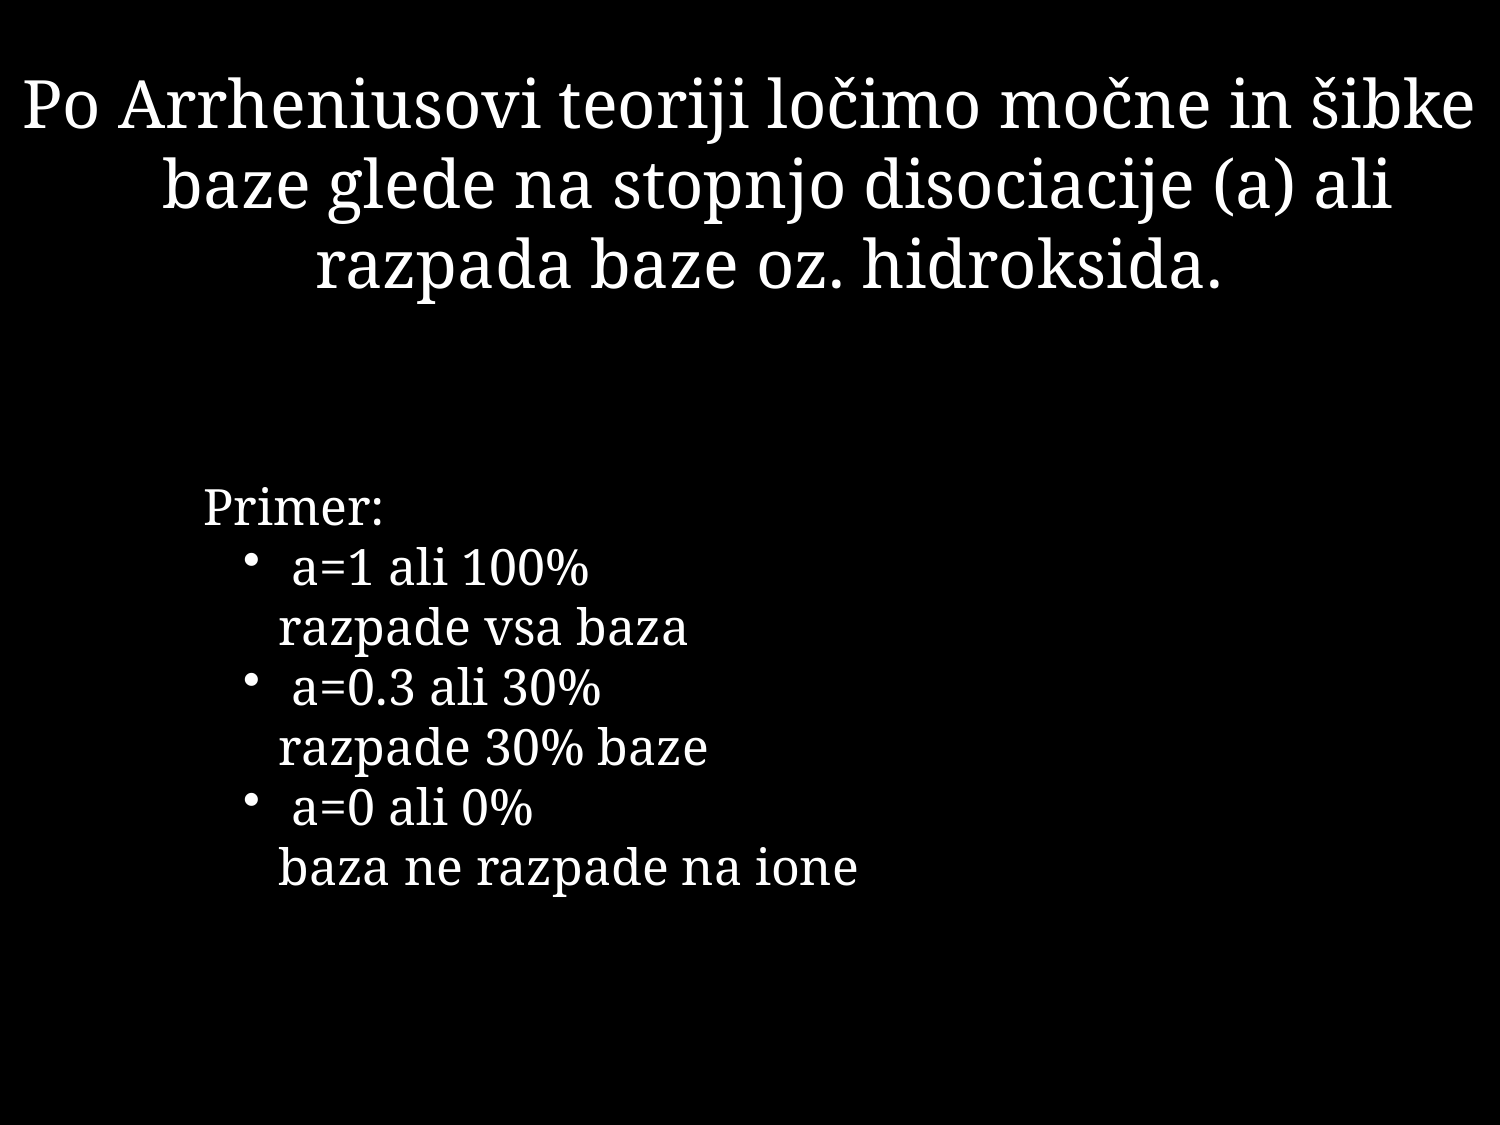

# Po Arrheniusovi teoriji ločimo močne in šibke baze glede na stopnjo disociacije (a) ali razpada baze oz. hidroksida.
Primer:
 a=1 ali 100%
	razpade vsa baza
 a=0.3 ali 30%
	razpade 30% baze
 a=0 ali 0%
	baza ne razpade na ione